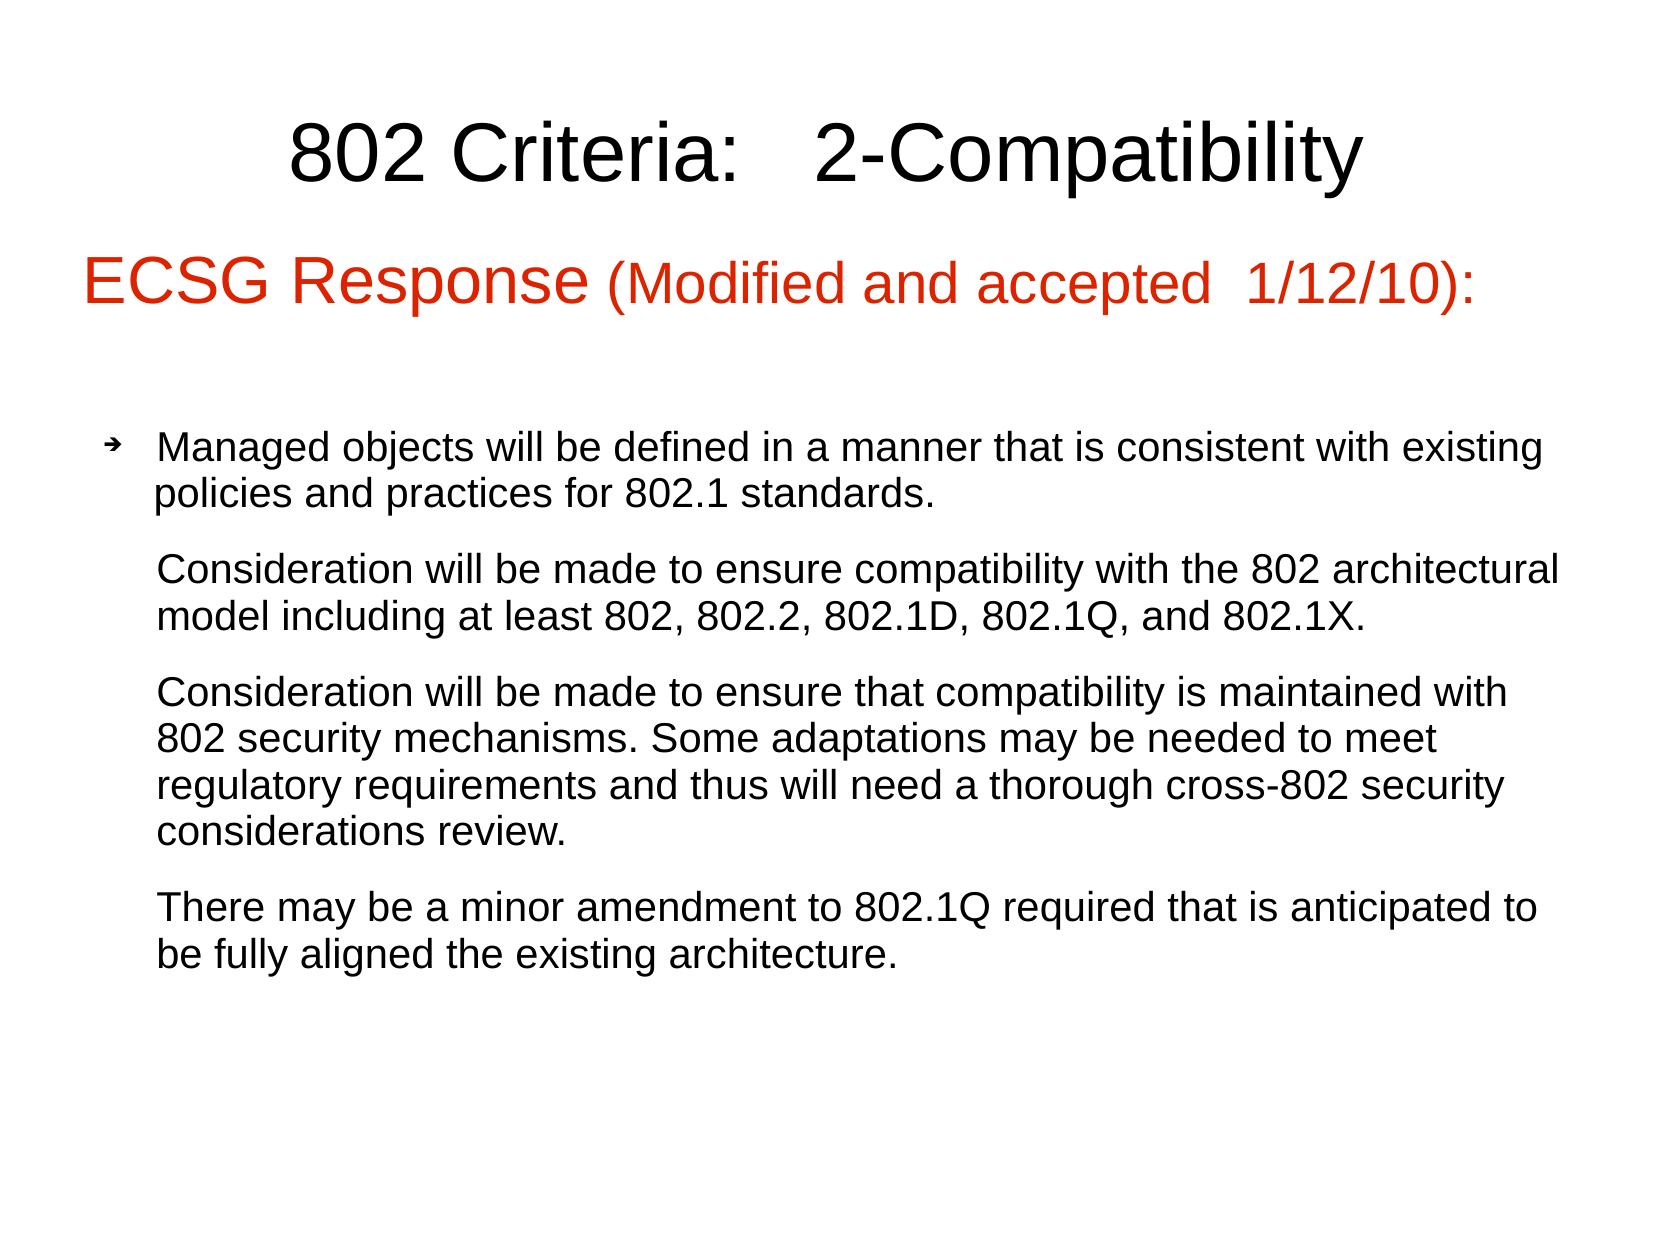

# 802 Criteria:	2-Compatibility
ECSG Response (Modified and accepted 1/12/10):
Managed objects will be defined in a manner that is consistent with existing policies and practices for 802.1 standards.
Consideration will be made to ensure compatibility with the 802 architectural model including at least 802, 802.2, 802.1D, 802.1Q, and 802.1X.
Consideration will be made to ensure that compatibility is maintained with 802 security mechanisms. Some adaptations may be needed to meet regulatory requirements and thus will need a thorough cross-802 security considerations review.
There may be a minor amendment to 802.1Q required that is anticipated to be fully aligned the existing architecture.